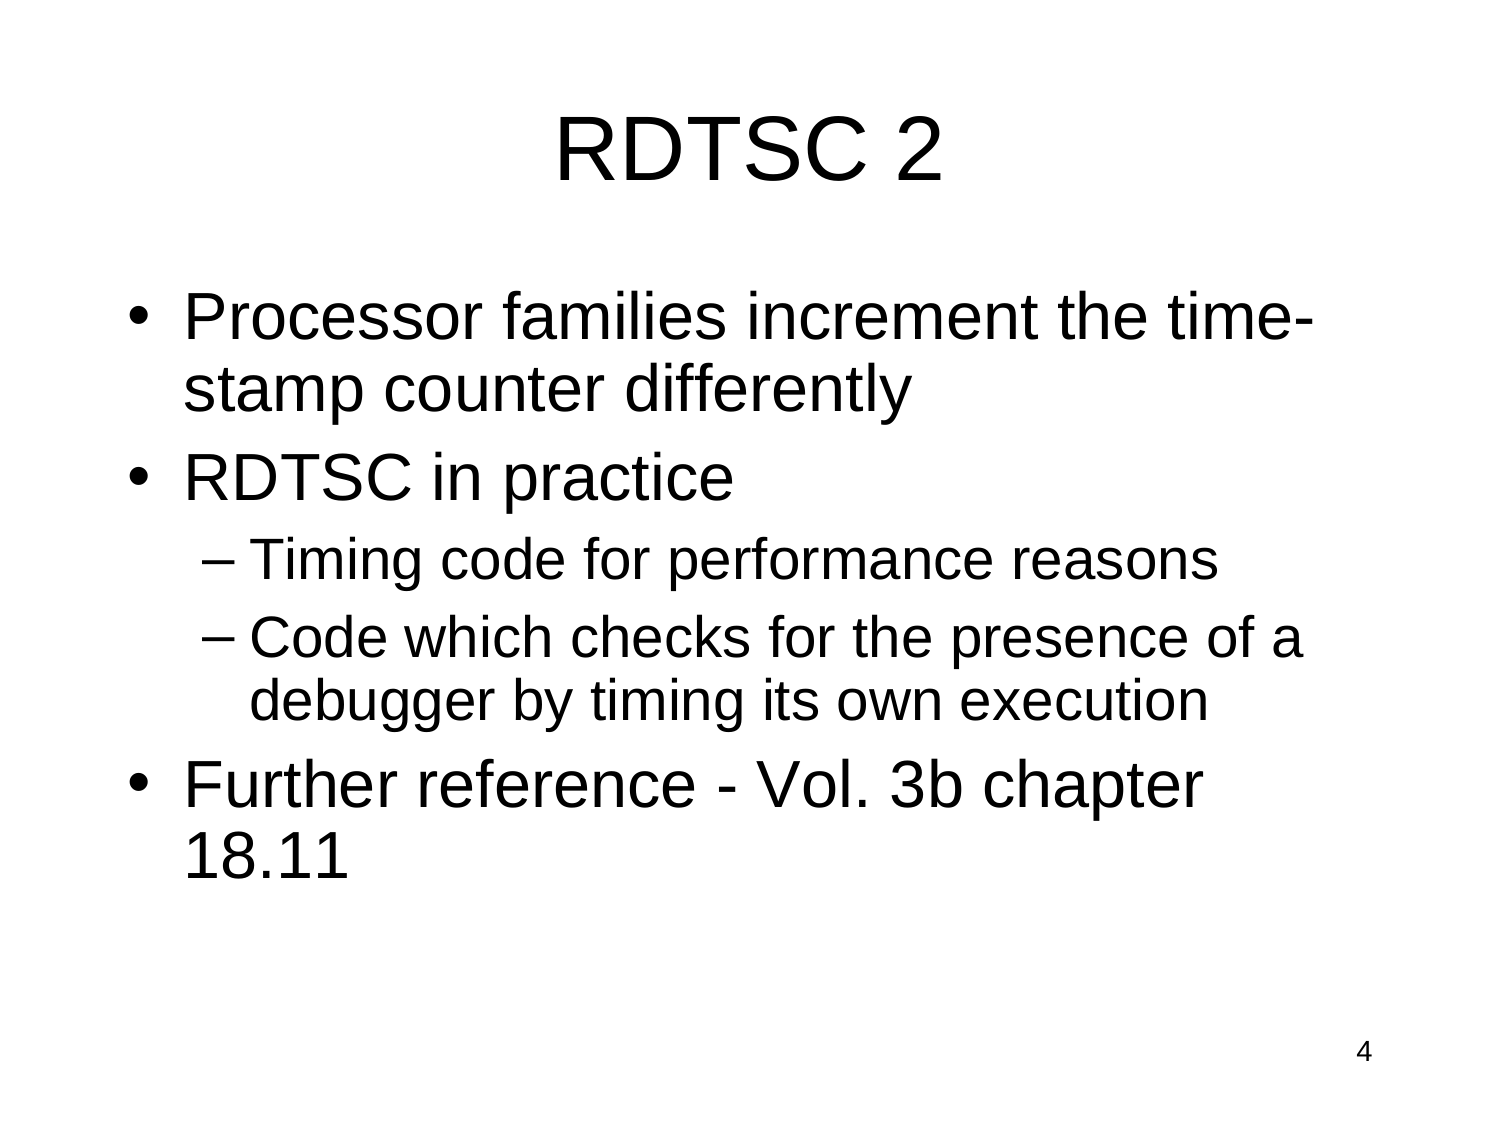

# RDTSC 2
Processor families increment the time-stamp counter differently
RDTSC in practice
Timing code for performance reasons
Code which checks for the presence of a debugger by timing its own execution
Further reference - Vol. 3b chapter 18.11